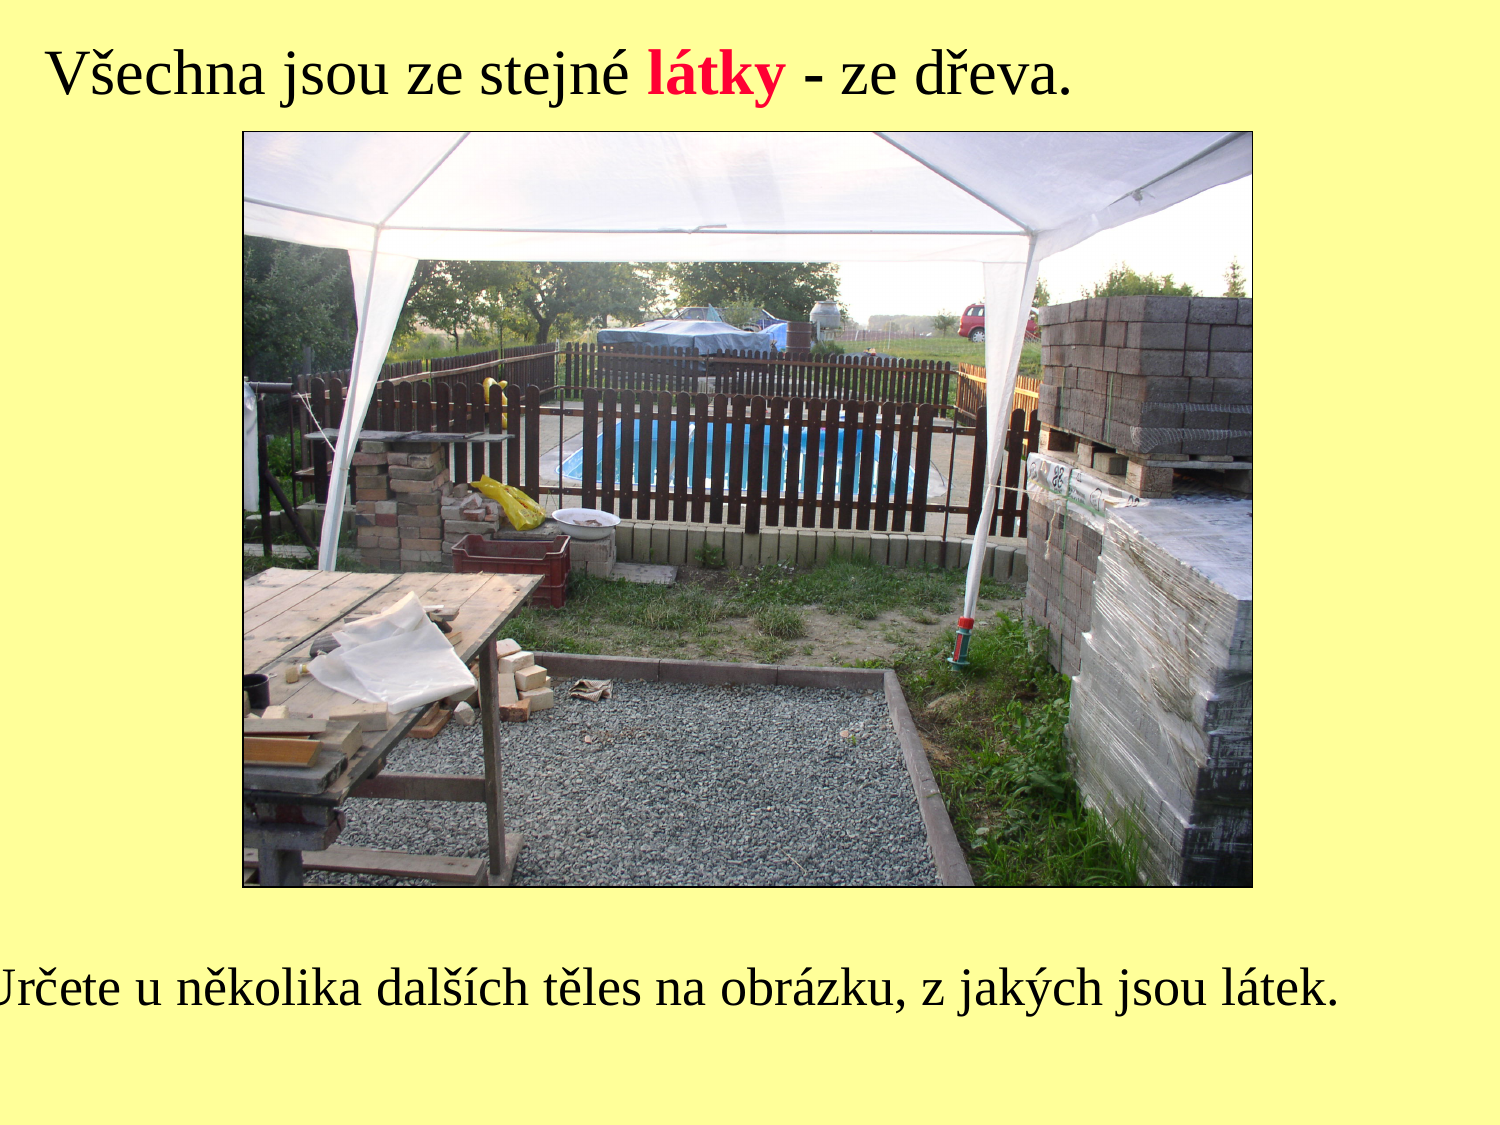

Všechna jsou ze stejné látky - ze dřeva.
Určete u několika dalších těles na obrázku, z jakých jsou látek.